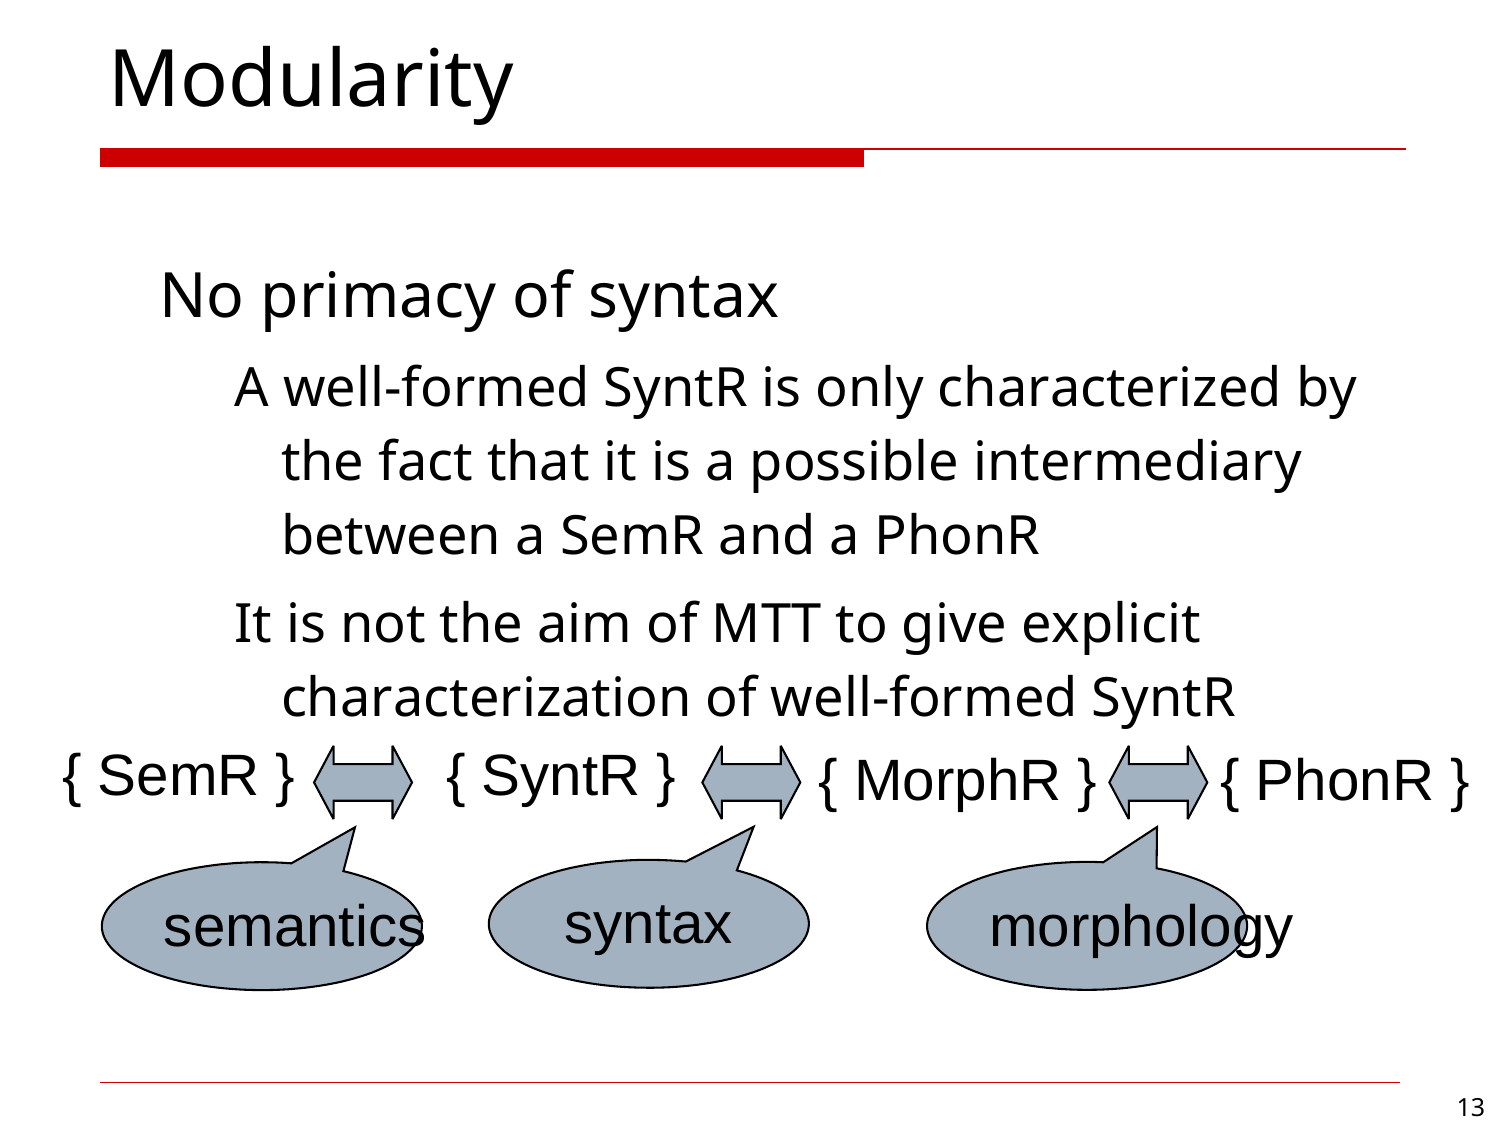

# Modularity
No primacy of syntax
A well-formed SyntR is only characterized by the fact that it is a possible intermediary between a SemR and a PhonR
It is not the aim of MTT to give explicit
characterization of well-formed SyntR
{ SemR }
{ PhonR }
{ SyntR }
{ MorphR }
syntax
morphology
semantics
13